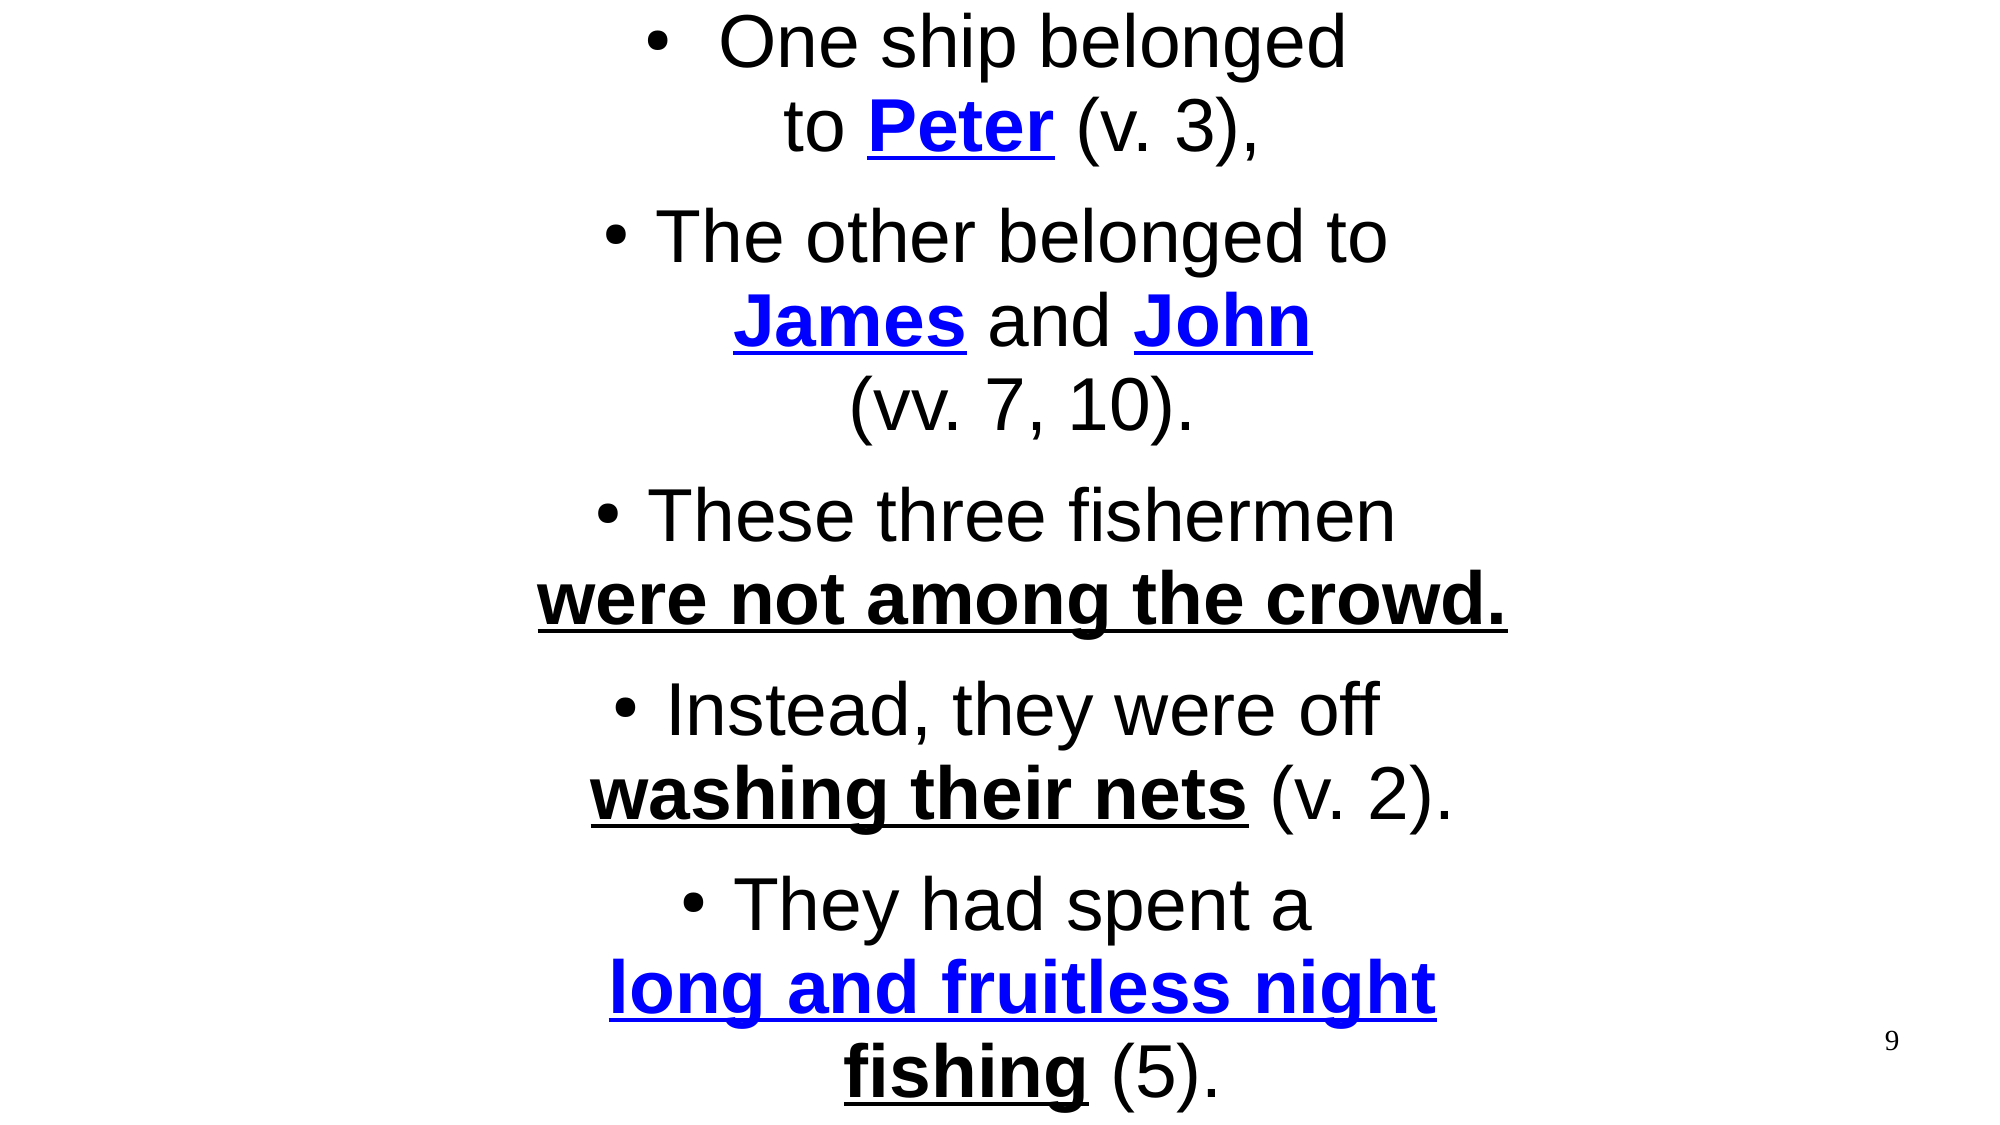

# One ship belonged to Peter (v. 3),
The other belonged to
James and John
(vv. 7, 10).
These three fishermen
were not among the crowd.
Instead, they were off
washing their nets (v. 2).
They had spent a
long and fruitless night
fishing (5).
9